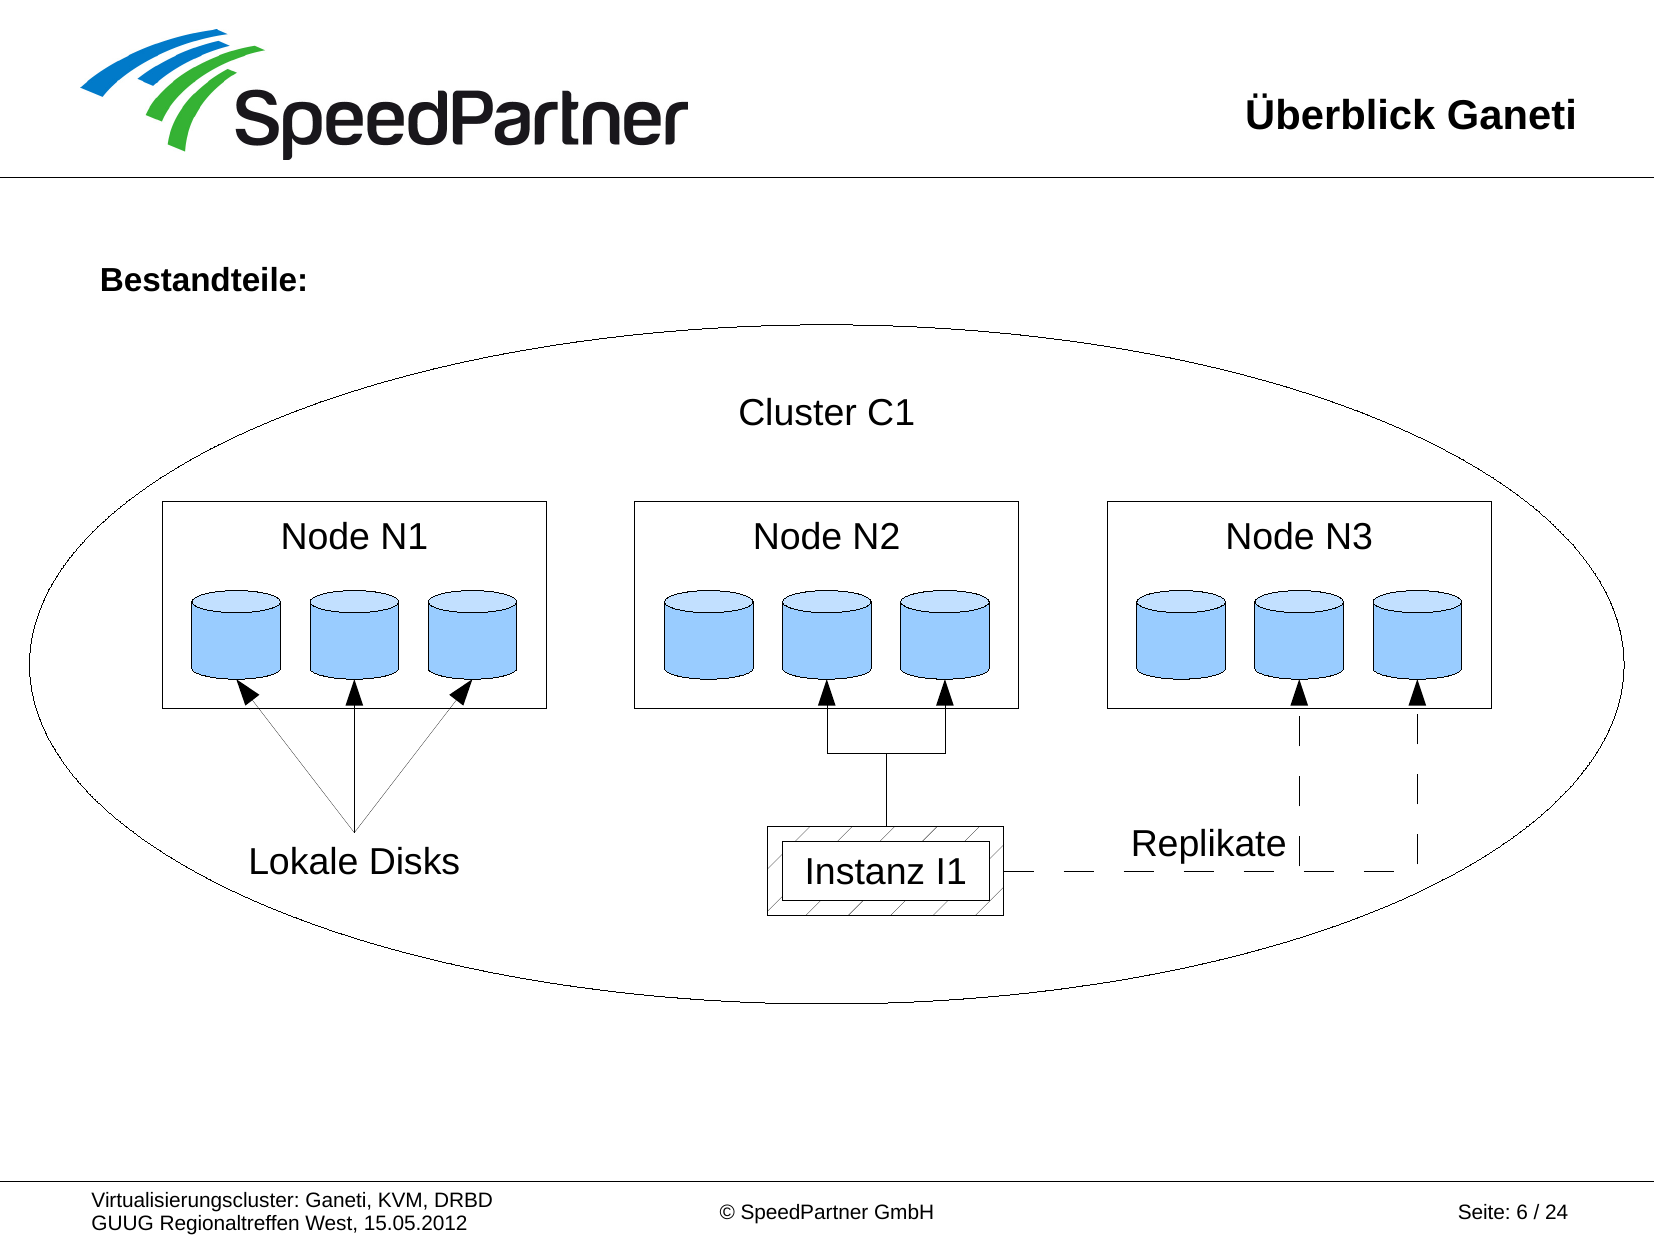

# Überblick Ganeti
Bestandteile:
Cluster C1
Node N1
Node N2
Node N3
Replikate
Instanz I1
Lokale Disks